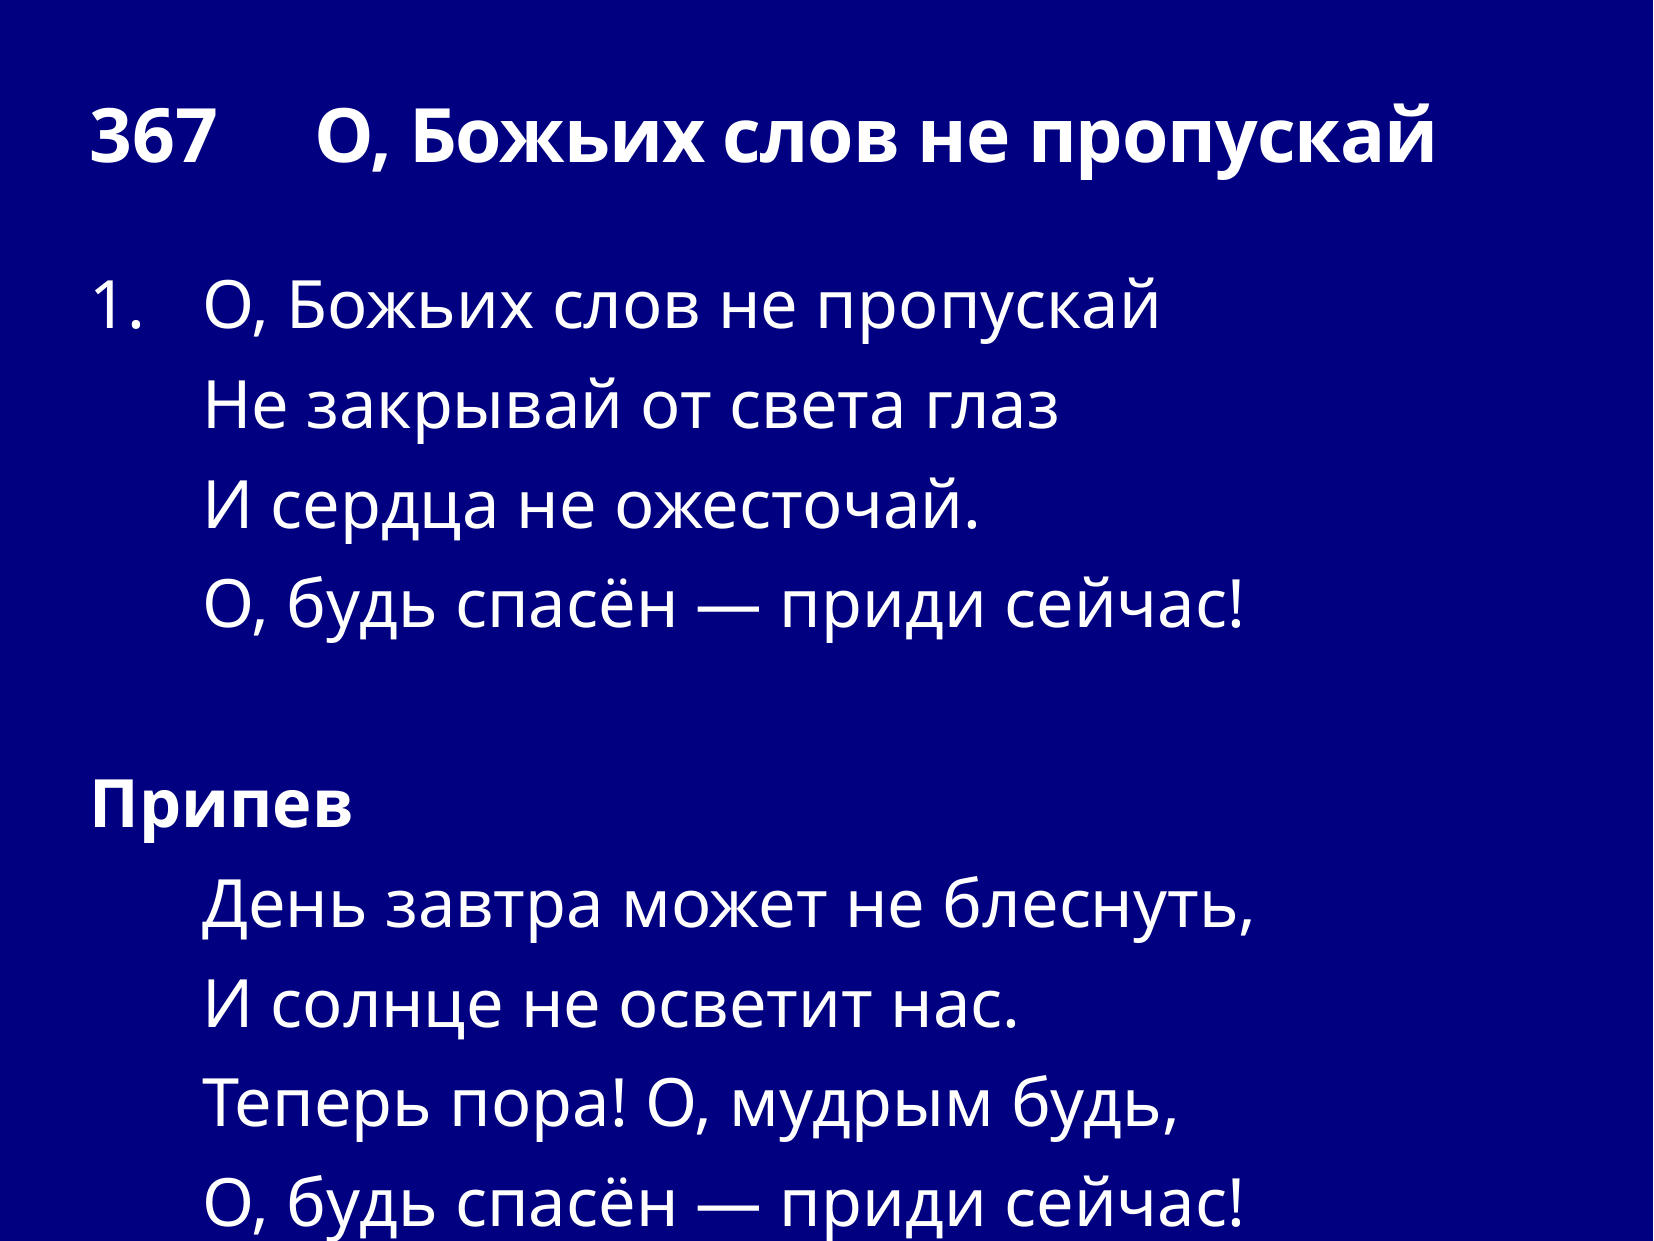

367	О, Божьих слов не пропускай
1.	О, Божьих слов не пропускай
	Не закрывай от света глаз
	И сердца не ожесточай.
	О, будь спасён — приди сейчас!
Припев
	День завтра может не блеснуть,
	И солнце не осветит нас.
	Теперь пора! О, мудрым будь,
	О, будь спасён — приди сейчас!